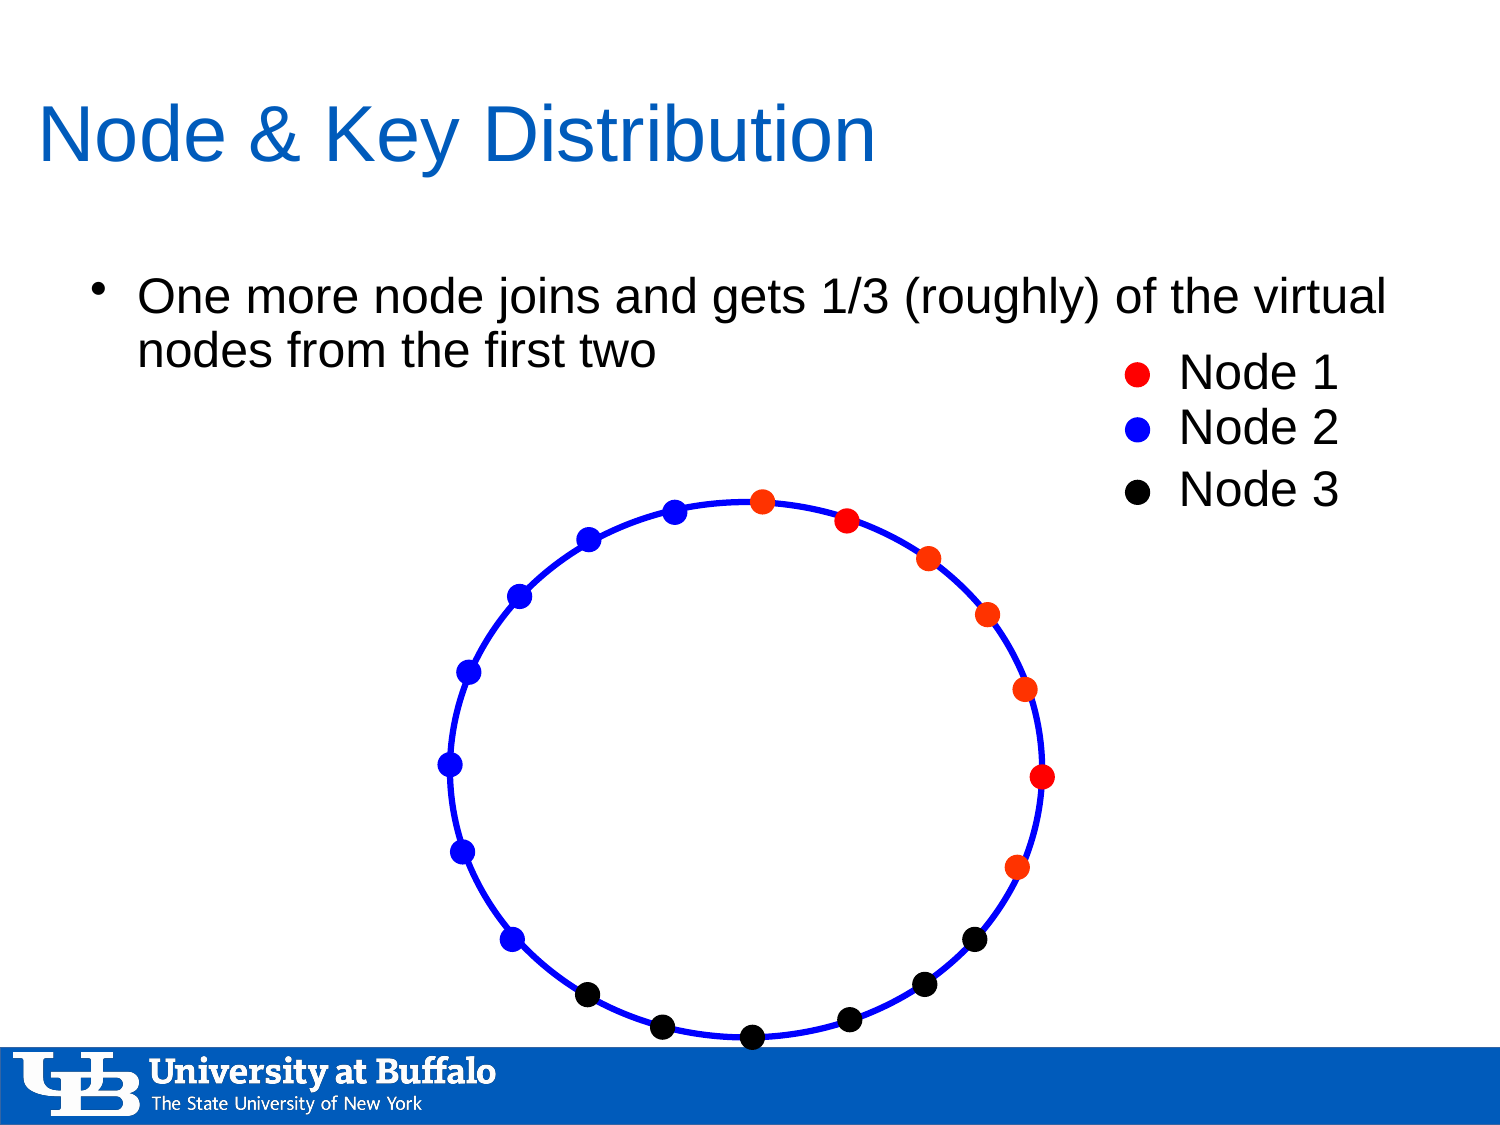

# Node & Key Distribution
One more node joins and gets 1/3 (roughly) of the virtual nodes from the first two
Node 1
Node 2
Node 3